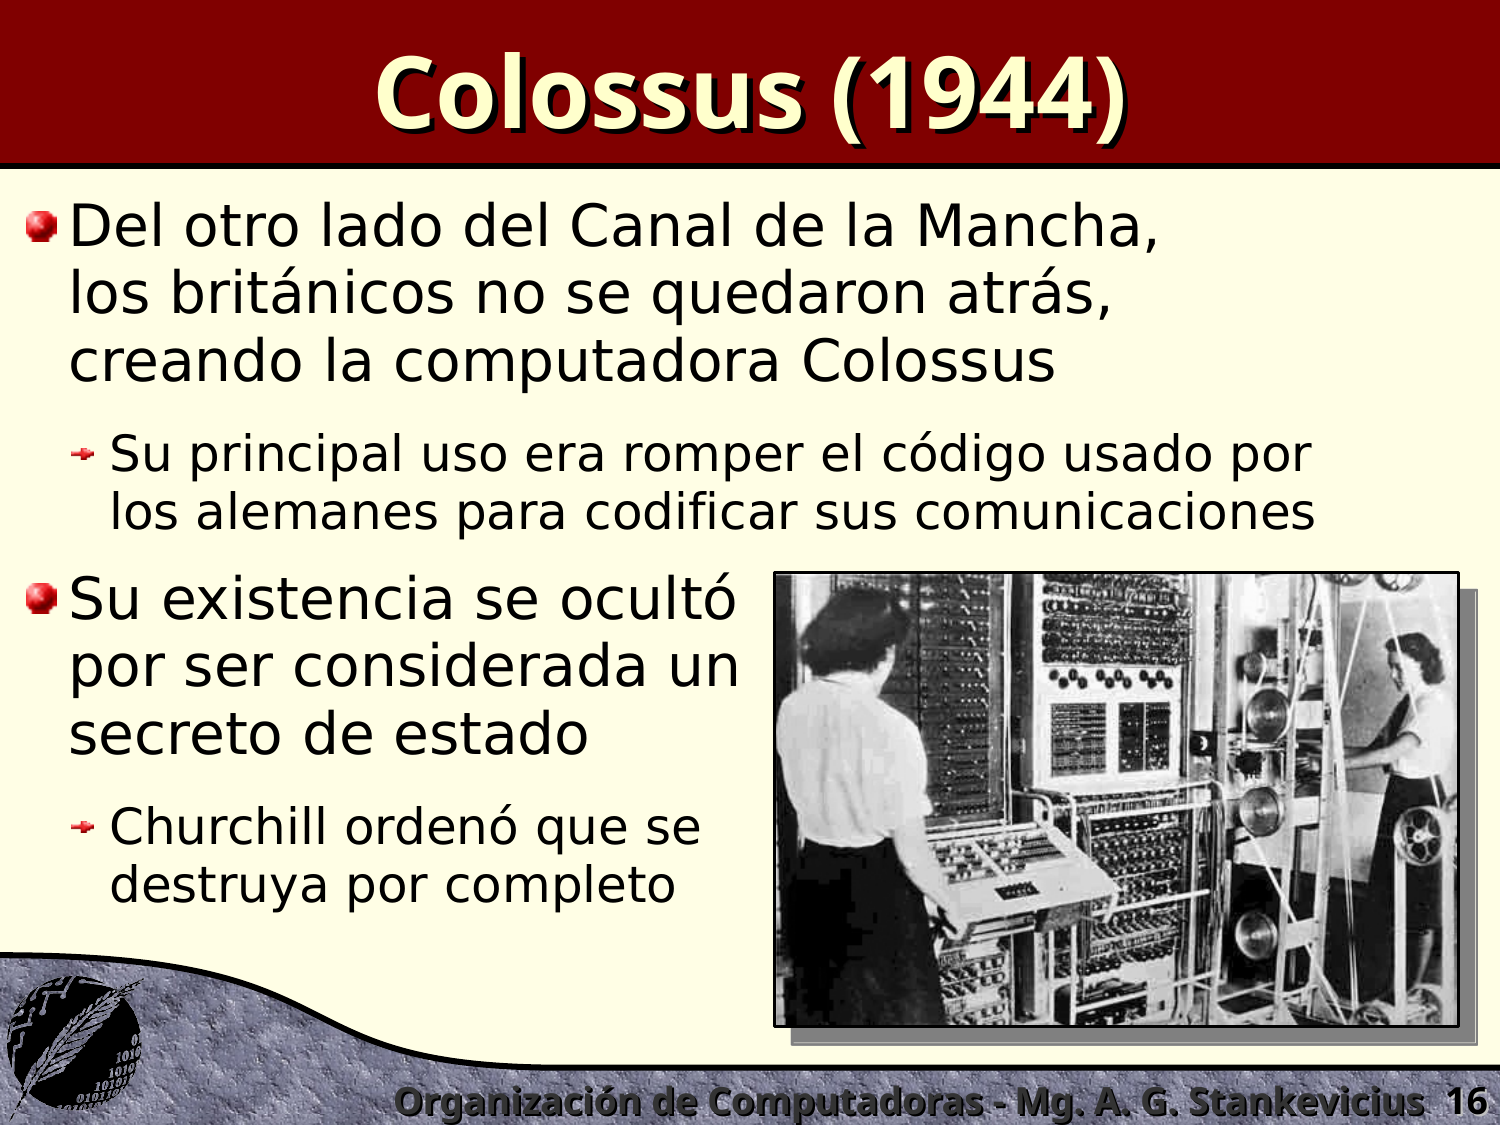

# Colossus (1944)
Del otro lado del Canal de la Mancha,
los británicos no se quedaron atrás,
creando la computadora Colossus
Su principal uso era romper el código usado por
los alemanes para codificar sus comunicaciones
Su existencia se ocultó
por ser considerada un
secreto de estado
Churchill ordenó que se
destruya por completo
16